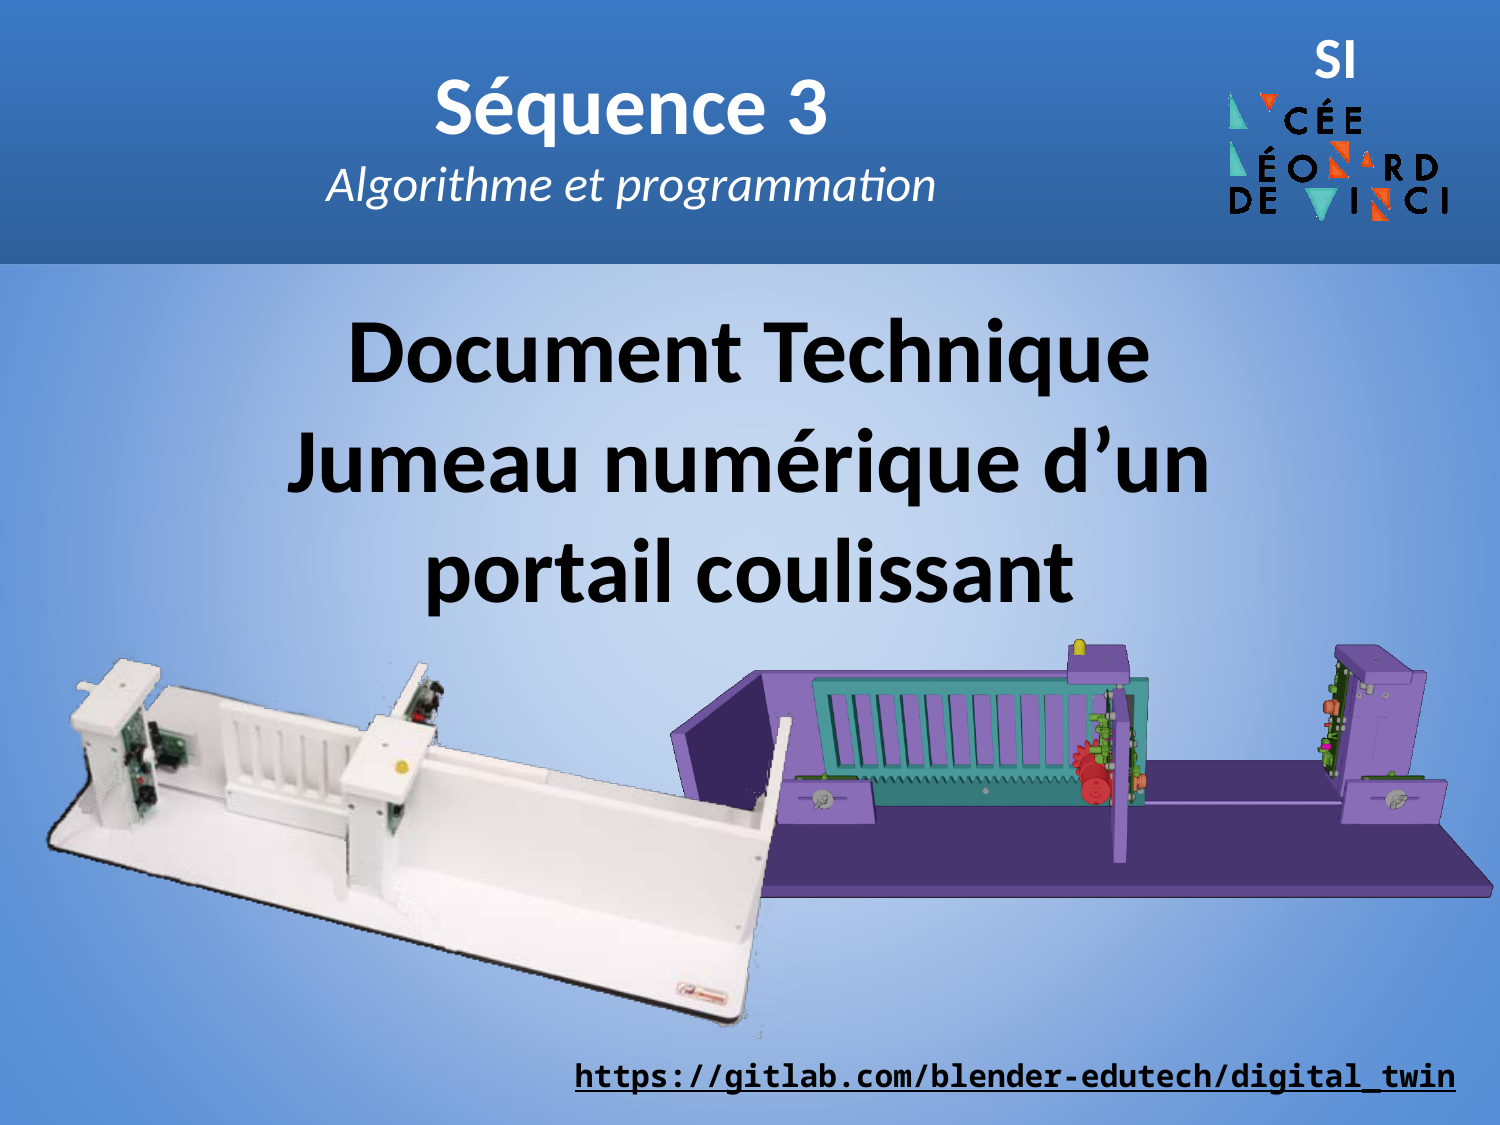

# Séquence 3 Algorithme et programmation
SI
Document Technique
Jumeau numérique d’un
portail coulissant
https://gitlab.com/blender-edutech/digital_twin